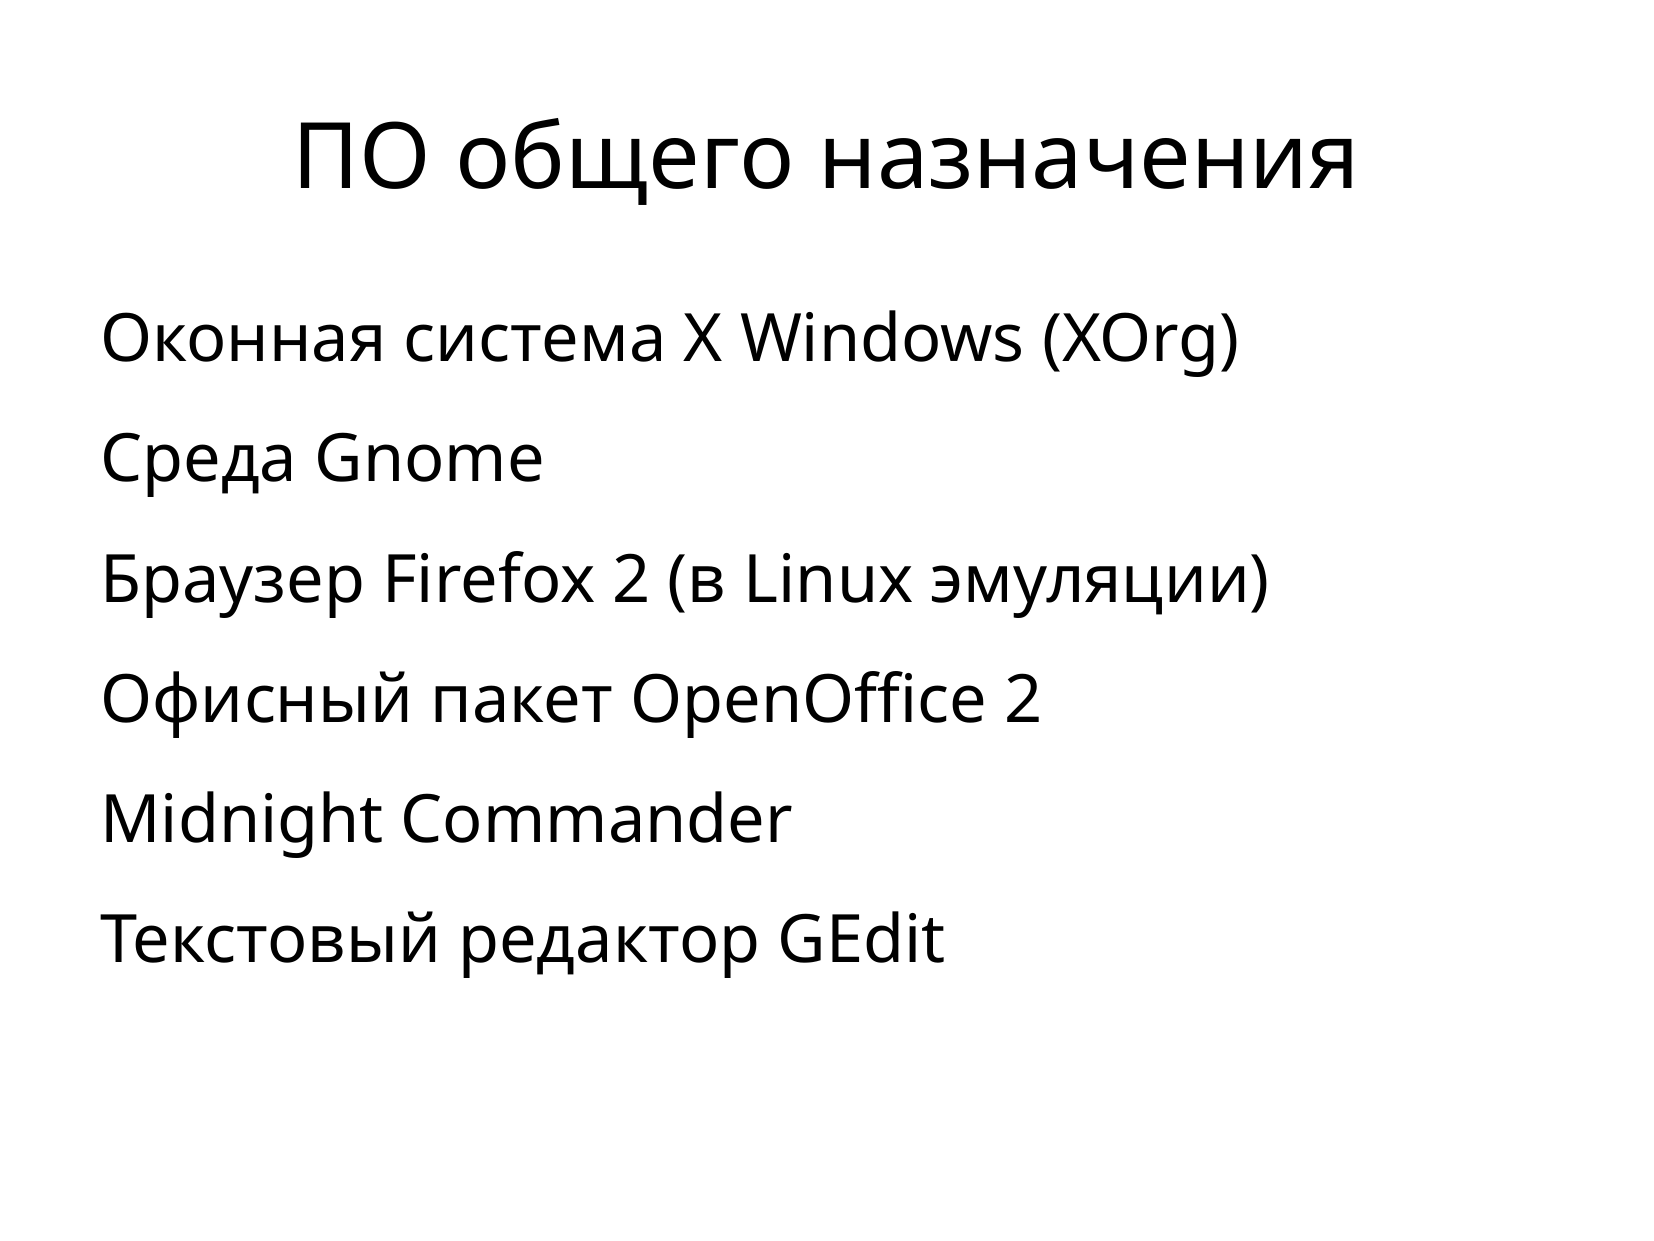

# ПО общего назначения
Оконная система X Windows (XOrg)
Среда Gnome
Браузер Firefox 2 (в Linux эмуляции)
Офисный пакет OpenOffice 2
Midnight Commander
Текстовый редактор GEdit